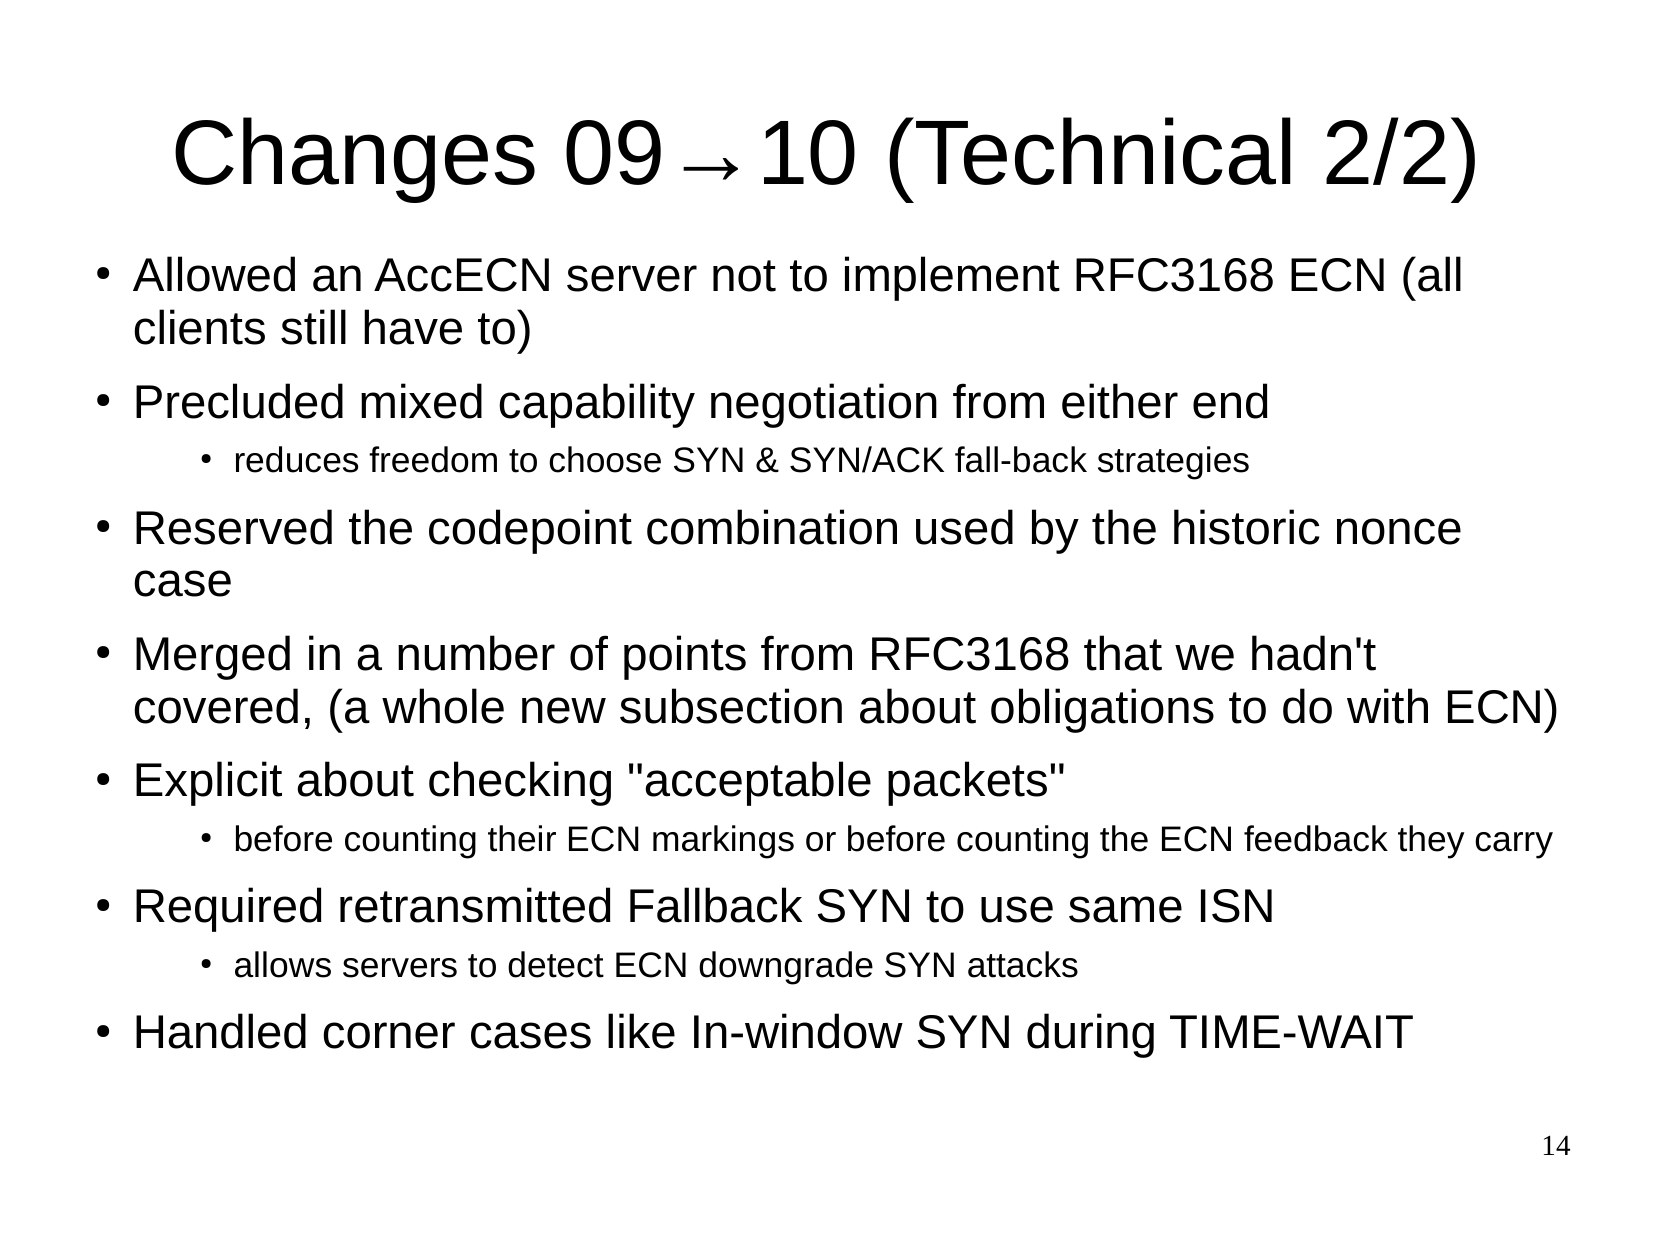

# Changes 09→10 (Technical 2/2)
Allowed an AccECN server not to implement RFC3168 ECN (all clients still have to)
Precluded mixed capability negotiation from either end
reduces freedom to choose SYN & SYN/ACK fall-back strategies
Reserved the codepoint combination used by the historic nonce case
Merged in a number of points from RFC3168 that we hadn't covered, (a whole new subsection about obligations to do with ECN)
Explicit about checking "acceptable packets"
before counting their ECN markings or before counting the ECN feedback they carry
Required retransmitted Fallback SYN to use same ISN
allows servers to detect ECN downgrade SYN attacks
Handled corner cases like In-window SYN during TIME-WAIT
14